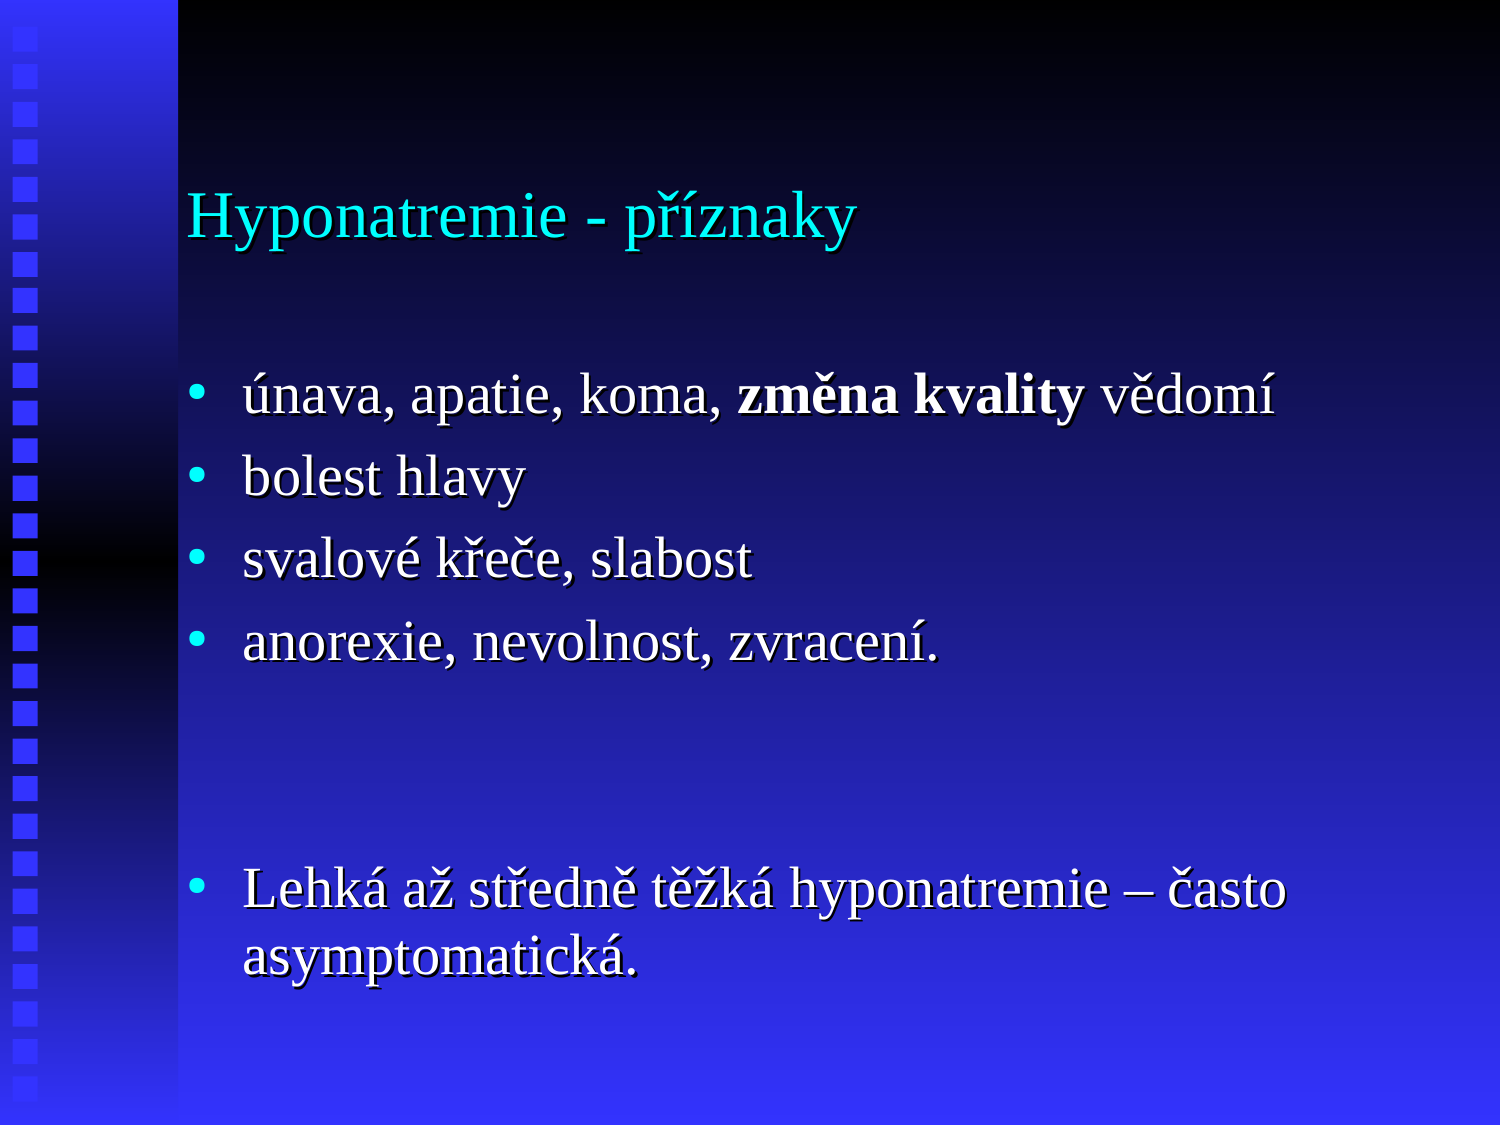

# Hyponatremie - příznaky
únava, apatie, koma, změna kvality vědomí
bolest hlavy
svalové křeče, slabost
anorexie, nevolnost, zvracení.
Lehká až středně těžká hyponatremie – často asymptomatická.